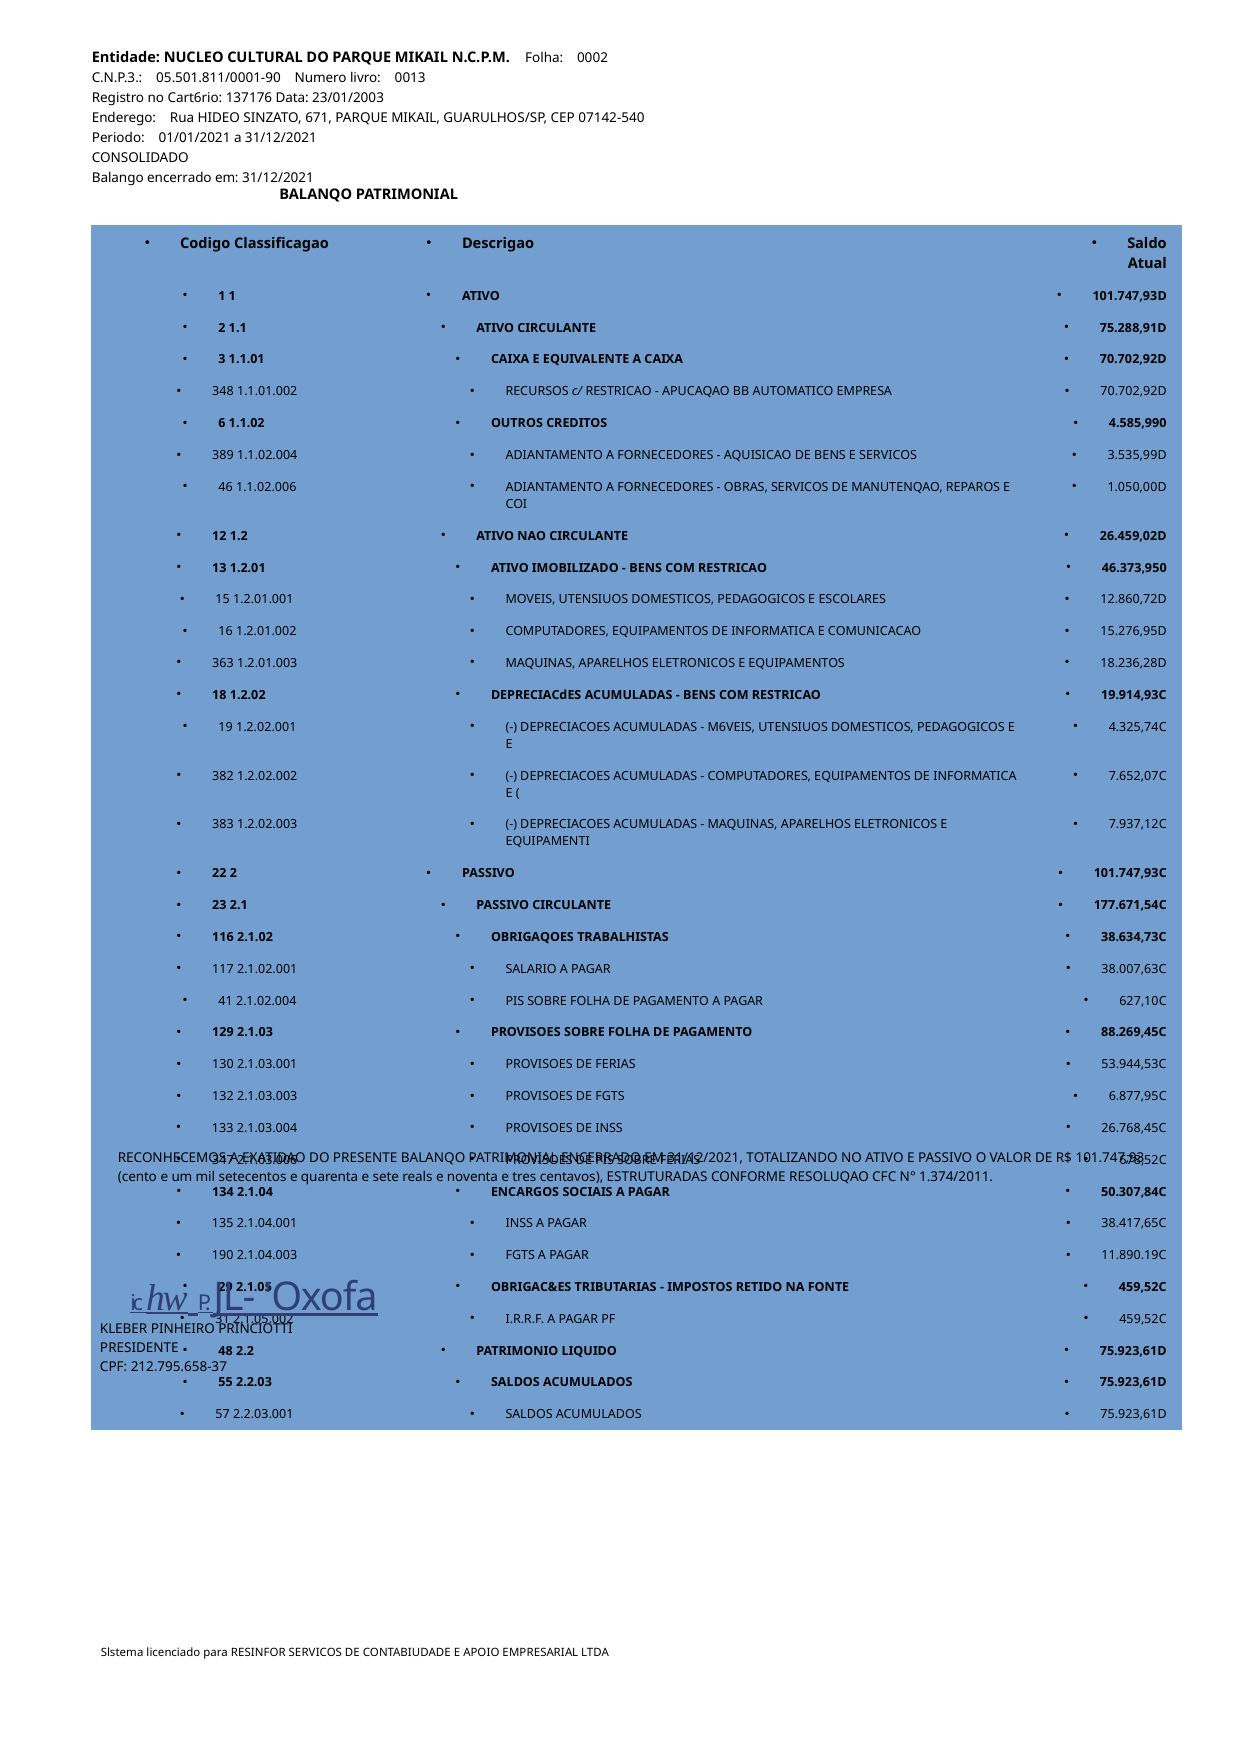

Entidade: NUCLEO CULTURAL DO PARQUE MIKAIL N.C.P.M. Folha: 0002
C.N.P.3.: 05.501.811/0001-90 Numero livro: 0013
Registro no Cart6rio: 137176 Data: 23/01/2003
Enderego: Rua HIDEO SINZATO, 671, PARQUE MIKAIL, GUARULHOS/SP, CEP 07142-540
Periodo: 01/01/2021 a 31/12/2021
CONSOLIDADO
Balango encerrado em: 31/12/2021
BALANQO PATRIMONIAL
| Codigo Classificagao | Descrigao | Saldo Atual |
| --- | --- | --- |
| 1 1 | ATIVO | 101.747,93D |
| 2 1.1 | ATIVO CIRCULANTE | 75.288,91D |
| 3 1.1.01 | CAIXA E EQUIVALENTE A CAIXA | 70.702,92D |
| 348 1.1.01.002 | recursos c/ restricAo - apucaqAo bb automAtico empresa | 70.702,92D |
| 6 1.1.02 | OUTROS CREDITOS | 4.585,990 |
| 389 1.1.02.004 | ADIANTAMENTO a FORNECEDORES - AQUISICAO DE BENS E SERVICOS | 3.535,99D |
| 46 1.1.02.006 | ADIANTAMENTO a FORNECEDORES - OBRAS, SERVICOS DE MANUTENQAO, REPAROS E COI | 1.050,00D |
| 12 1.2 | ATIVO NAO CIRCULANTE | 26.459,02D |
| 13 1.2.01 | ATIVO IMOBILIZADO - BENS COM RESTRICAO | 46.373,950 |
| 15 1.2.01.001 | MOVEIS, UTENSIUOS DOMESTICOS, PEDAGOGICOS E ESCOLARES | 12.860,72D |
| 16 1.2.01.002 | COMPUTADORES, EQUIPAMENTOS DE INFORMATICA E COMUNICACAO | 15.276,95D |
| 363 1.2.01.003 | MAQUINAS, APARELHOS ELETRONICOS E EQUIPAMENTOS | 18.236,28D |
| 18 1.2.02 | DEPRECIACdES ACUMULADAS - BENS COM RESTRICAO | 19.914,93C |
| 19 1.2.02.001 | (-) DEPRECIACOES ACUMULADAS - M6VEIS, UTENSIUOS DOMESTICOS, PEDAGOGICOS E E | 4.325,74C |
| 382 1.2.02.002 | (-) DEPRECIACOES ACUMULADAS - COMPUTADORES, EQUIPAMENTOS DE INFORMATICA E ( | 7.652,07C |
| 383 1.2.02.003 | (-) DEPRECIACOES ACUMULADAS - MAQUINAS, APARELHOS ELETRONICOS E EQUIPAMENTI | 7.937,12C |
| 22 2 | PASSIVO | 101.747,93C |
| 23 2.1 | PASSIVO CIRCULANTE | 177.671,54C |
| 116 2.1.02 | OBRIGAQOES TRABALHISTAS | 38.634,73C |
| 117 2.1.02.001 | SALARIO A PAGAR | 38.007,63C |
| 41 2.1.02.004 | PIS SOBRE FOLHA DE PAGAMENTO A PAGAR | 627,10C |
| 129 2.1.03 | PROVISOES SOBRE FOLHA DE PAGAMENTO | 88.269,45C |
| 130 2.1.03.001 | PROVISOES DE FERIAS | 53.944,53C |
| 132 2.1.03.003 | PROVISOES DE FGTS | 6.877,95C |
| 133 2.1.03.004 | PROVISOES DE INSS | 26.768,45C |
| 347 2.1.03.006 | PROVISOES DE PIS SOBRE FERIAS | 678,52C |
| 134 2.1.04 | ENCARGOS SOCIAIS A PAGAR | 50.307,84C |
| 135 2.1.04.001 | INSS A PAGAR | 38.417,65C |
| 190 2.1.04.003 | FGTS A PAGAR | 11.890.19C |
| 29 2.1.05 | OBRIGAC&ES TRIBUTARIAS - IMPOSTOS RETIDO NA FONTE | 459,52C |
| 31 2.1.05.002 | I.R.R.F. A PAGAR PF | 459,52C |
| 48 2.2 | PATRIMONIO LIQUIDO | 75.923,61D |
| 55 2.2.03 | SALDOS ACUMULADOS | 75.923,61D |
| 57 2.2.03.001 | SALDOS ACUMULADOS | 75.923,61D |
RECONHECEMOS A EXATIDAO DO PRESENTE BALANQO PATRIMONIAL ENCERRADO EM 31/12/2021, TOTALIZANDO NO ATIVO E PASSIVO O VALOR DE R$ 101.747,93 (cento e um mil setecentos e quarenta e sete reals e noventa e tres centavos), ESTRUTURADAS CONFORME RESOLUQAO CFC N° 1.374/2011.
ic hw P. JL- 'Oxofa
KLEBER PINHEIRO PRINCIOTTI
PRESIDENTE
CPF: 212.795.658-37
Slstema licenciado para RESINFOR SERVICOS DE CONTABIUDADE E APOIO EMPRESARIAL LTDA